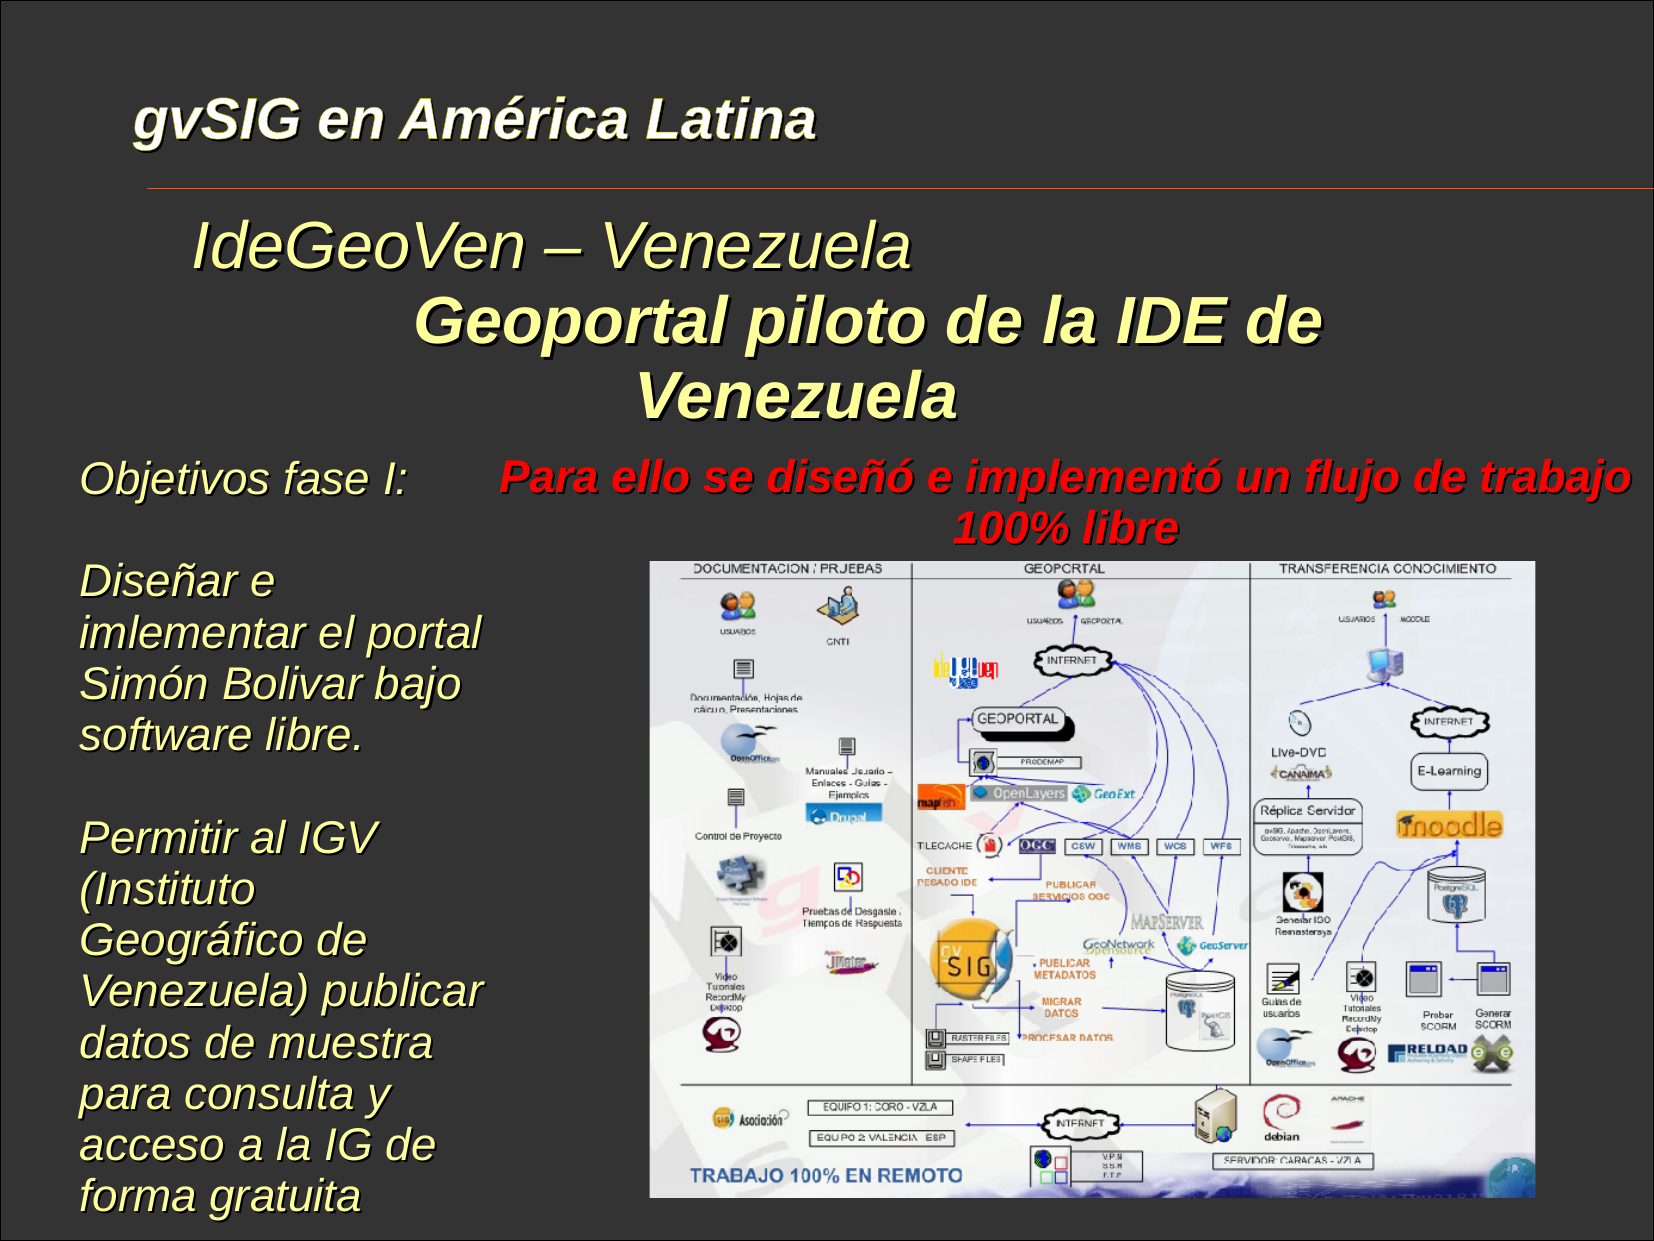

gvSIG en América Latina
IdeGeoVen – Venezuela
			Geoportal piloto de la IDE de 							Venezuela
Para ello se diseñó e implementó un flujo de trabajo 100% libre
Objetivos fase I:
Diseñar e imlementar el portal Simón Bolivar bajo software libre.
Permitir al IGV (Instituto Geográfico de Venezuela) publicar datos de muestra para consulta y acceso a la IG de forma gratuita